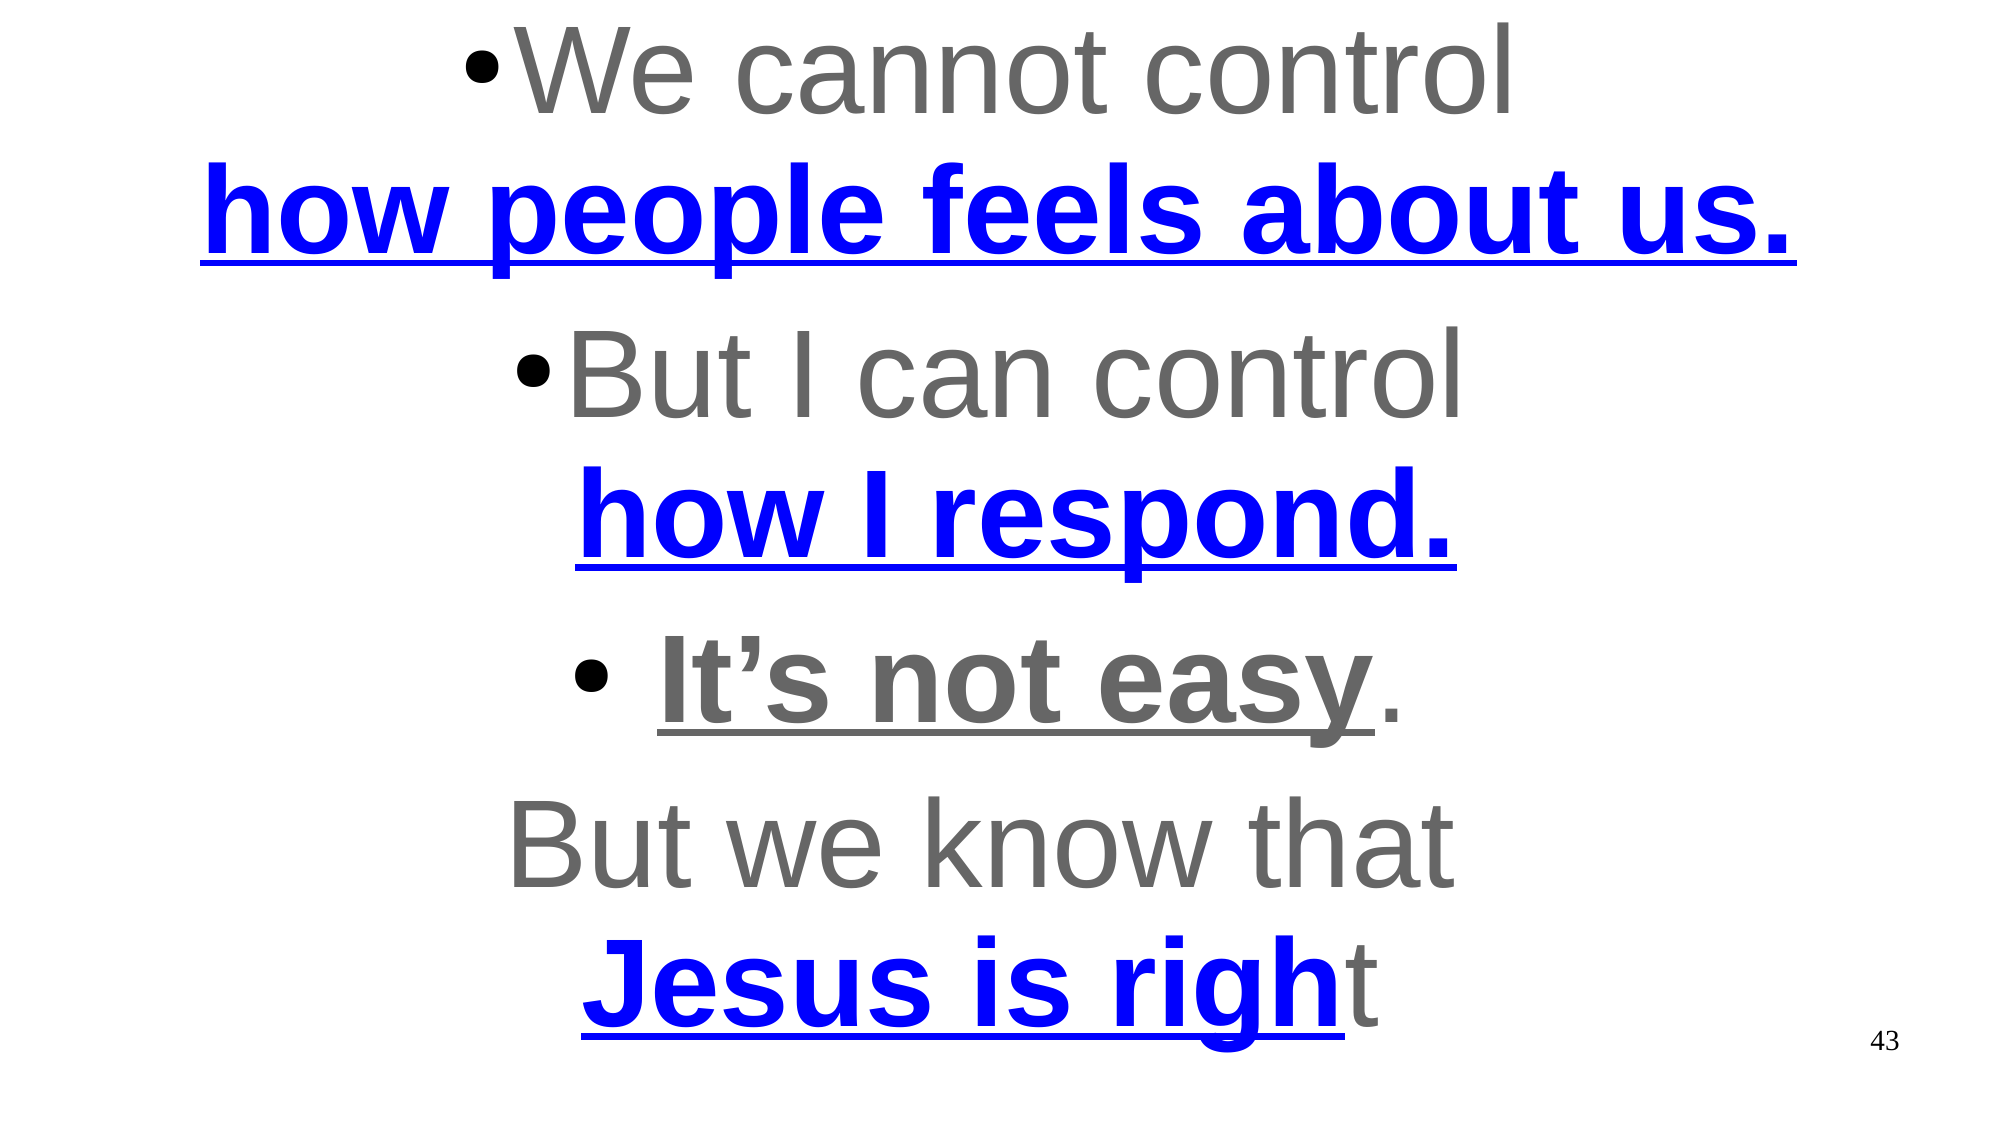

# We cannot control how people feels about us.
But I can control
how I respond.
 It’s not easy.
But we know that
Jesus is right
43